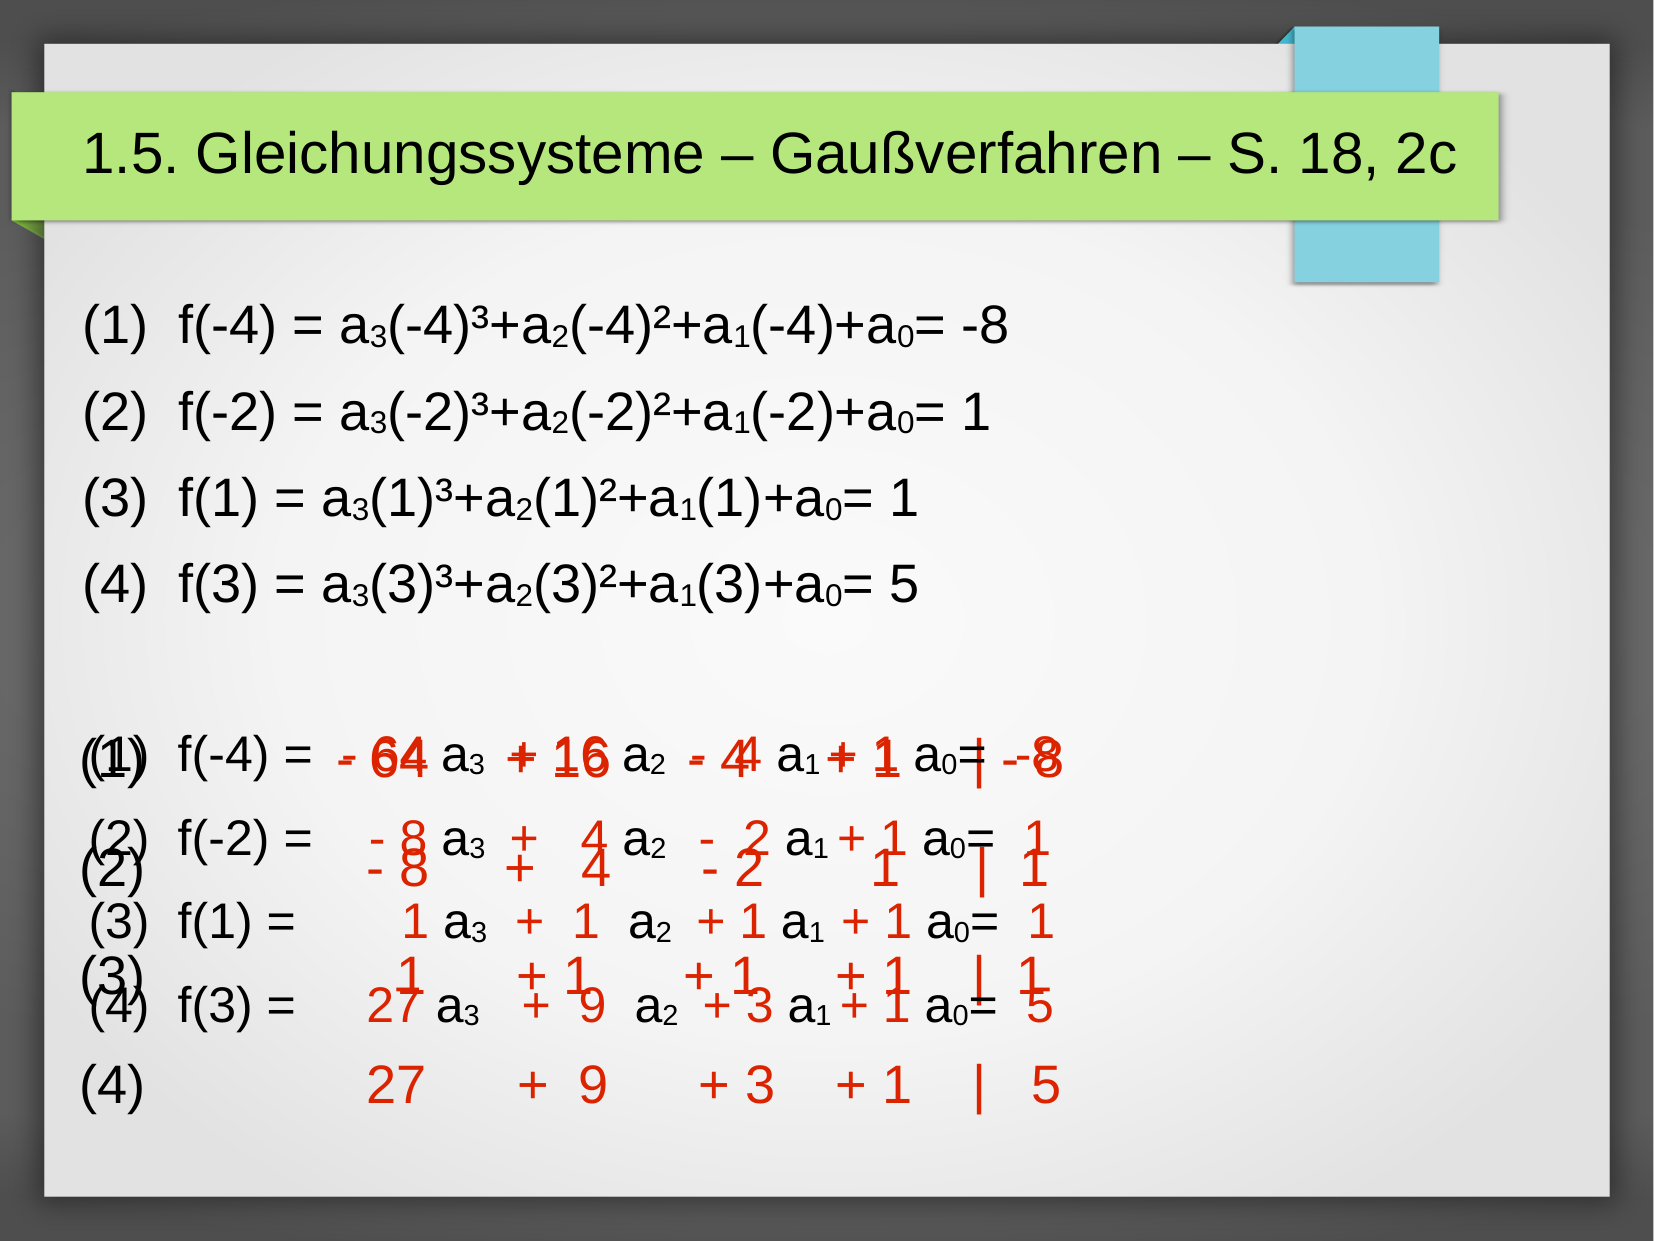

1.5. Gleichungssysteme – Gaußverfahren – S. 18, 2c
# f(-4) = a3(-4)³+a2(-4)²+a1(-4)+a0= -8
 f(-2) = a3(-2)³+a2(-2)²+a1(-2)+a0= 1
 f(1) = a3(1)³+a2(1)²+a1(1)+a0= 1
 f(3) = a3(3)³+a2(3)²+a1(3)+a0= 5
 		 	- 64 + 16 - 4 + 1	 | - 8
 		 - 8 + 4 - 2 1 | 1
 		 1 + 1 + 1 + 1 | 1
 		 27 + 9 + 3 + 1 | 5
 f(-4) = - 64 a3 + 16 a2 - 4 a1 + 1 a0= -8
 f(-2) = - 8 a3 + 4 a2 - 2 a1 + 1 a0= 1
 f(1) = 	 1 a3 + 1 a2 + 1 a1 + 1 a0= 1
 f(3) = 27 a3 + 9 a2 + 3 a1 + 1 a0= 5